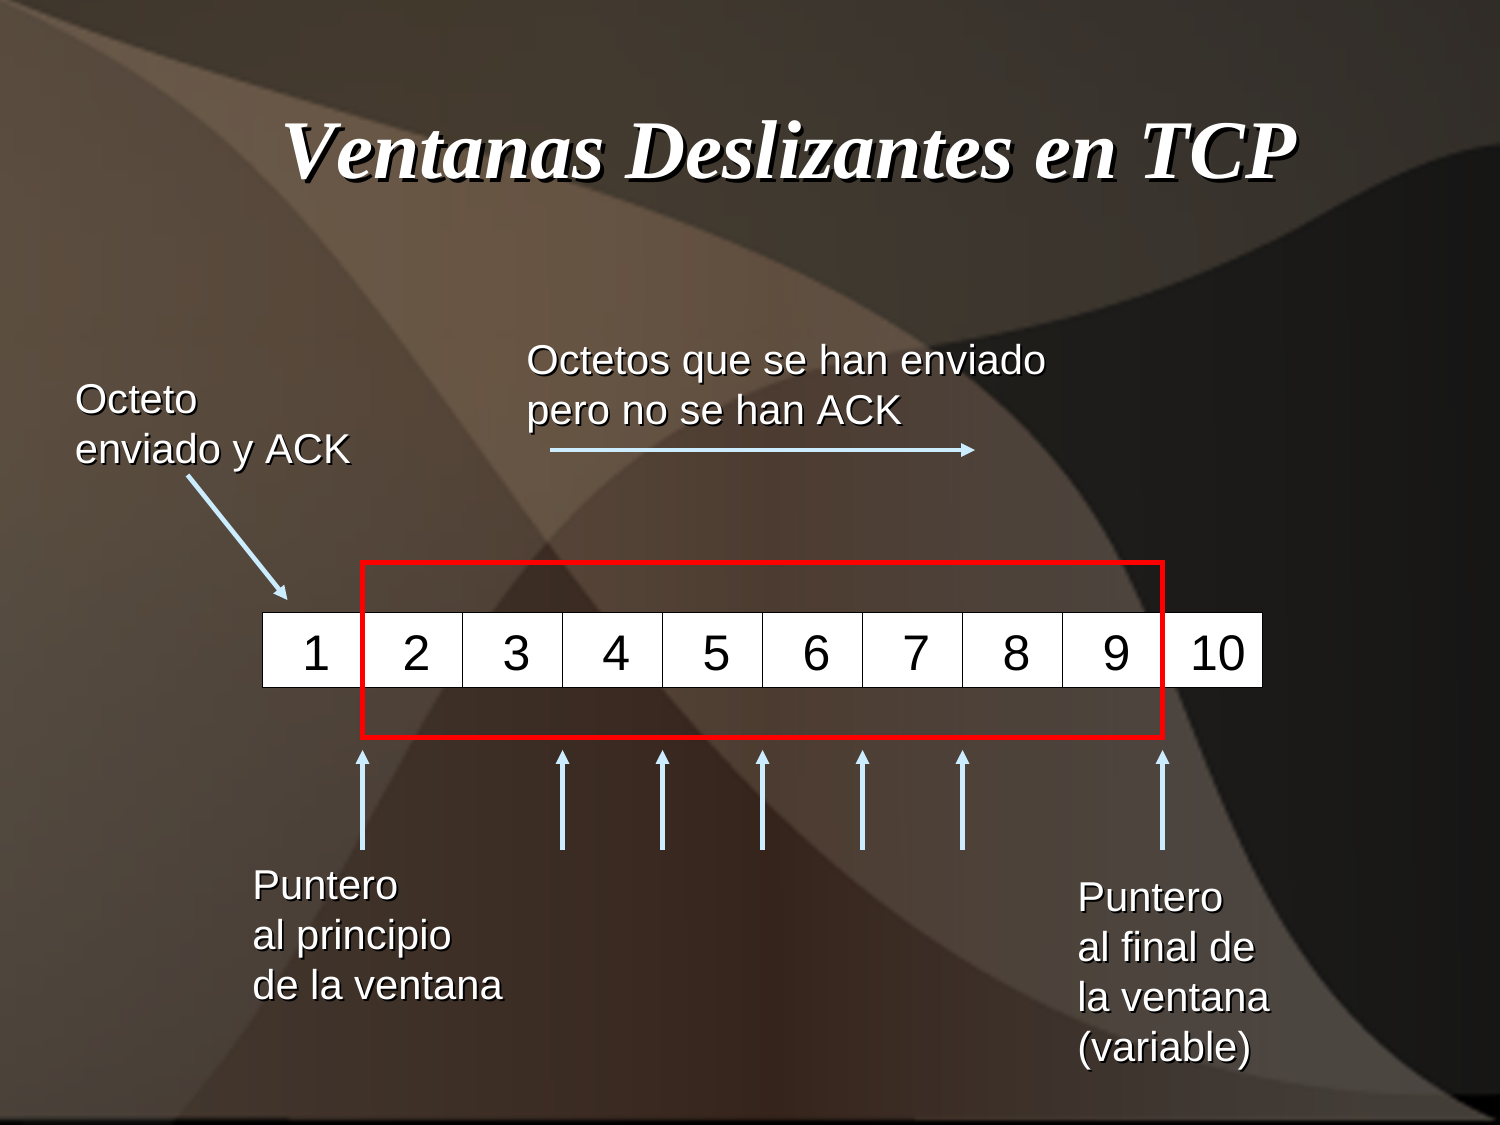

Ventanas Deslizantes en TCP
Octetos que se han enviado
pero no se han ACK
Octeto
enviado y ACK
1
2
3
4
5
6
7
8
9
10
Puntero
al principio
de la ventana
Puntero
al final de
la ventana
(variable)